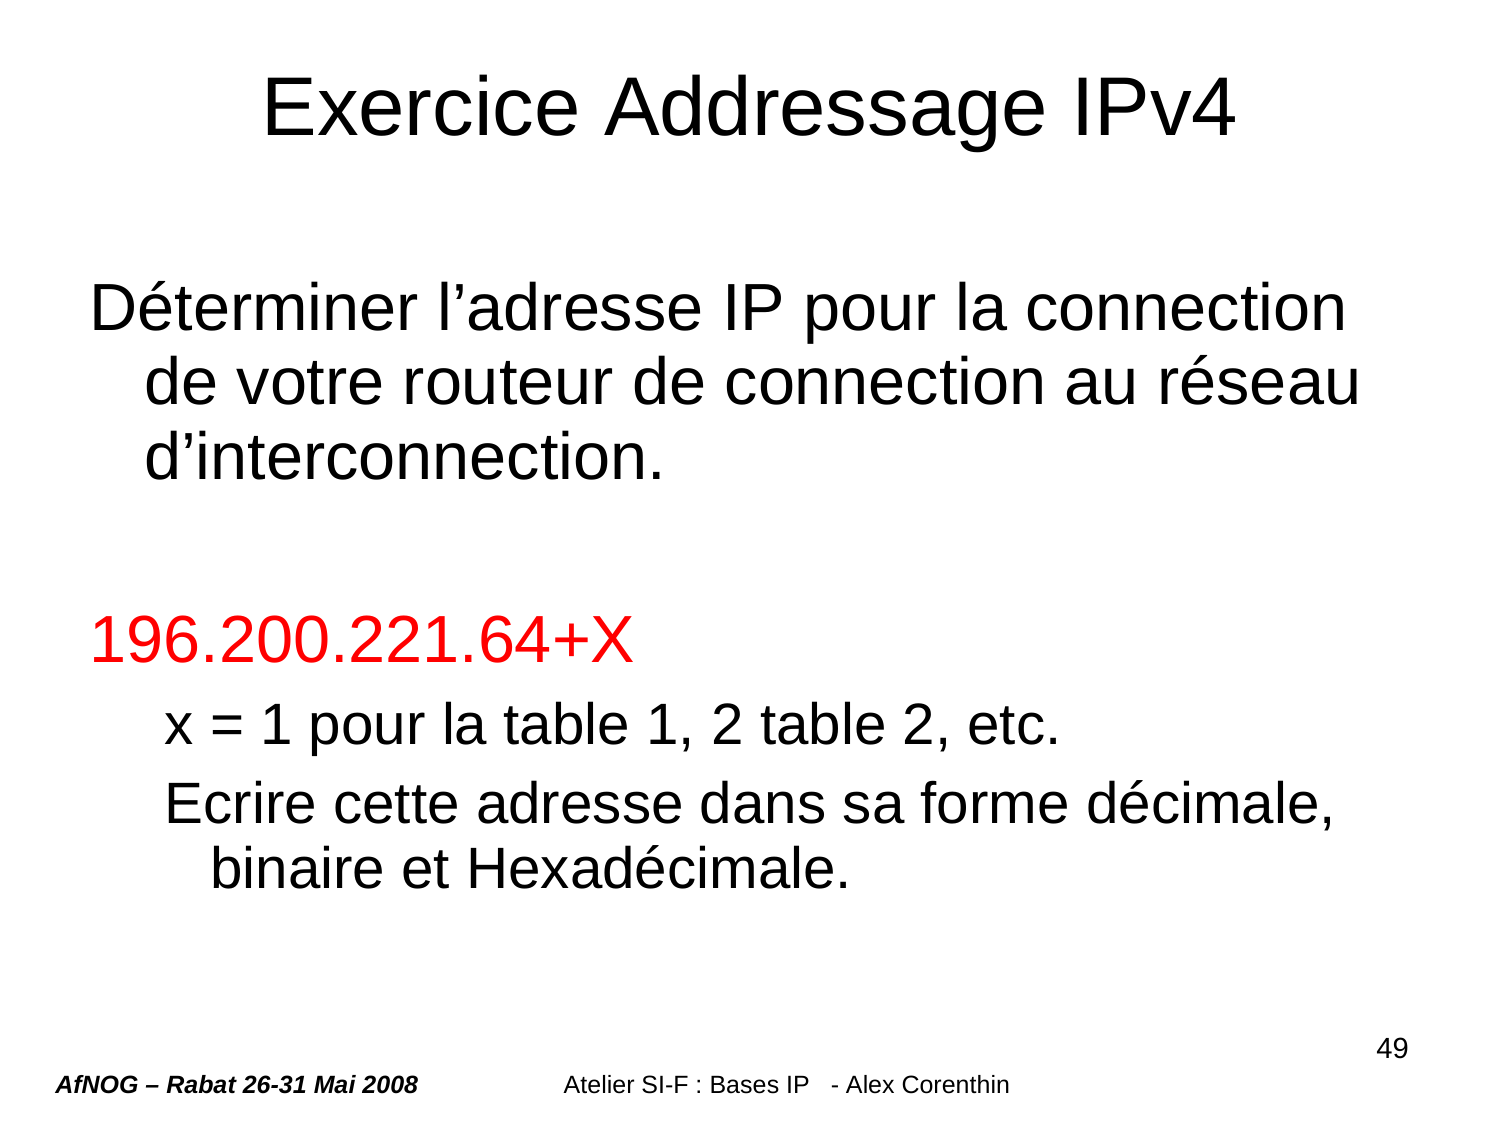

# Exercice Addressage IPv4
Déterminer l’adresse IP pour la connection de votre routeur de connection au réseau d’interconnection.
196.200.221.64+X
x = 1 pour la table 1, 2 table 2, etc.
Ecrire cette adresse dans sa forme décimale, binaire et Hexadécimale.
49